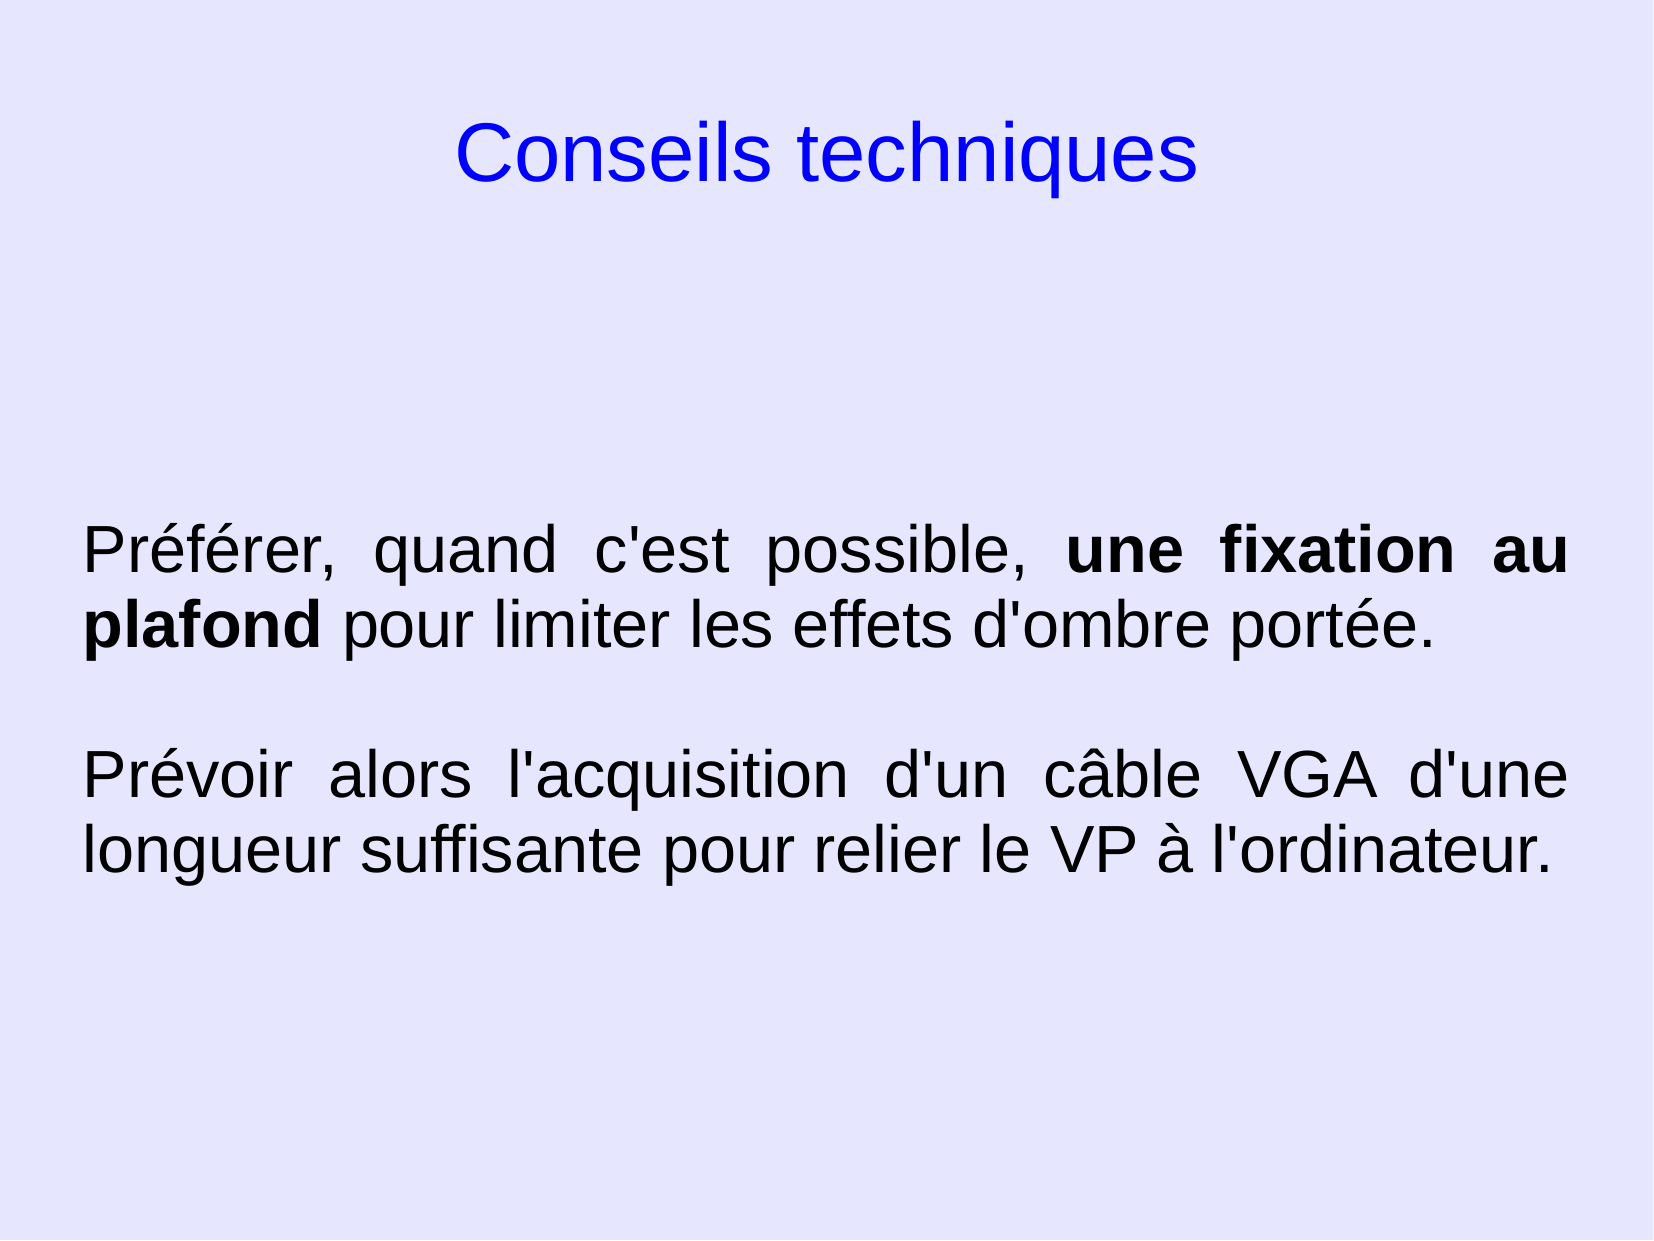

# Conseils techniques
Préférer, quand c'est possible, une fixation au plafond pour limiter les effets d'ombre portée.
Prévoir alors l'acquisition d'un câble VGA d'une longueur suffisante pour relier le VP à l'ordinateur.